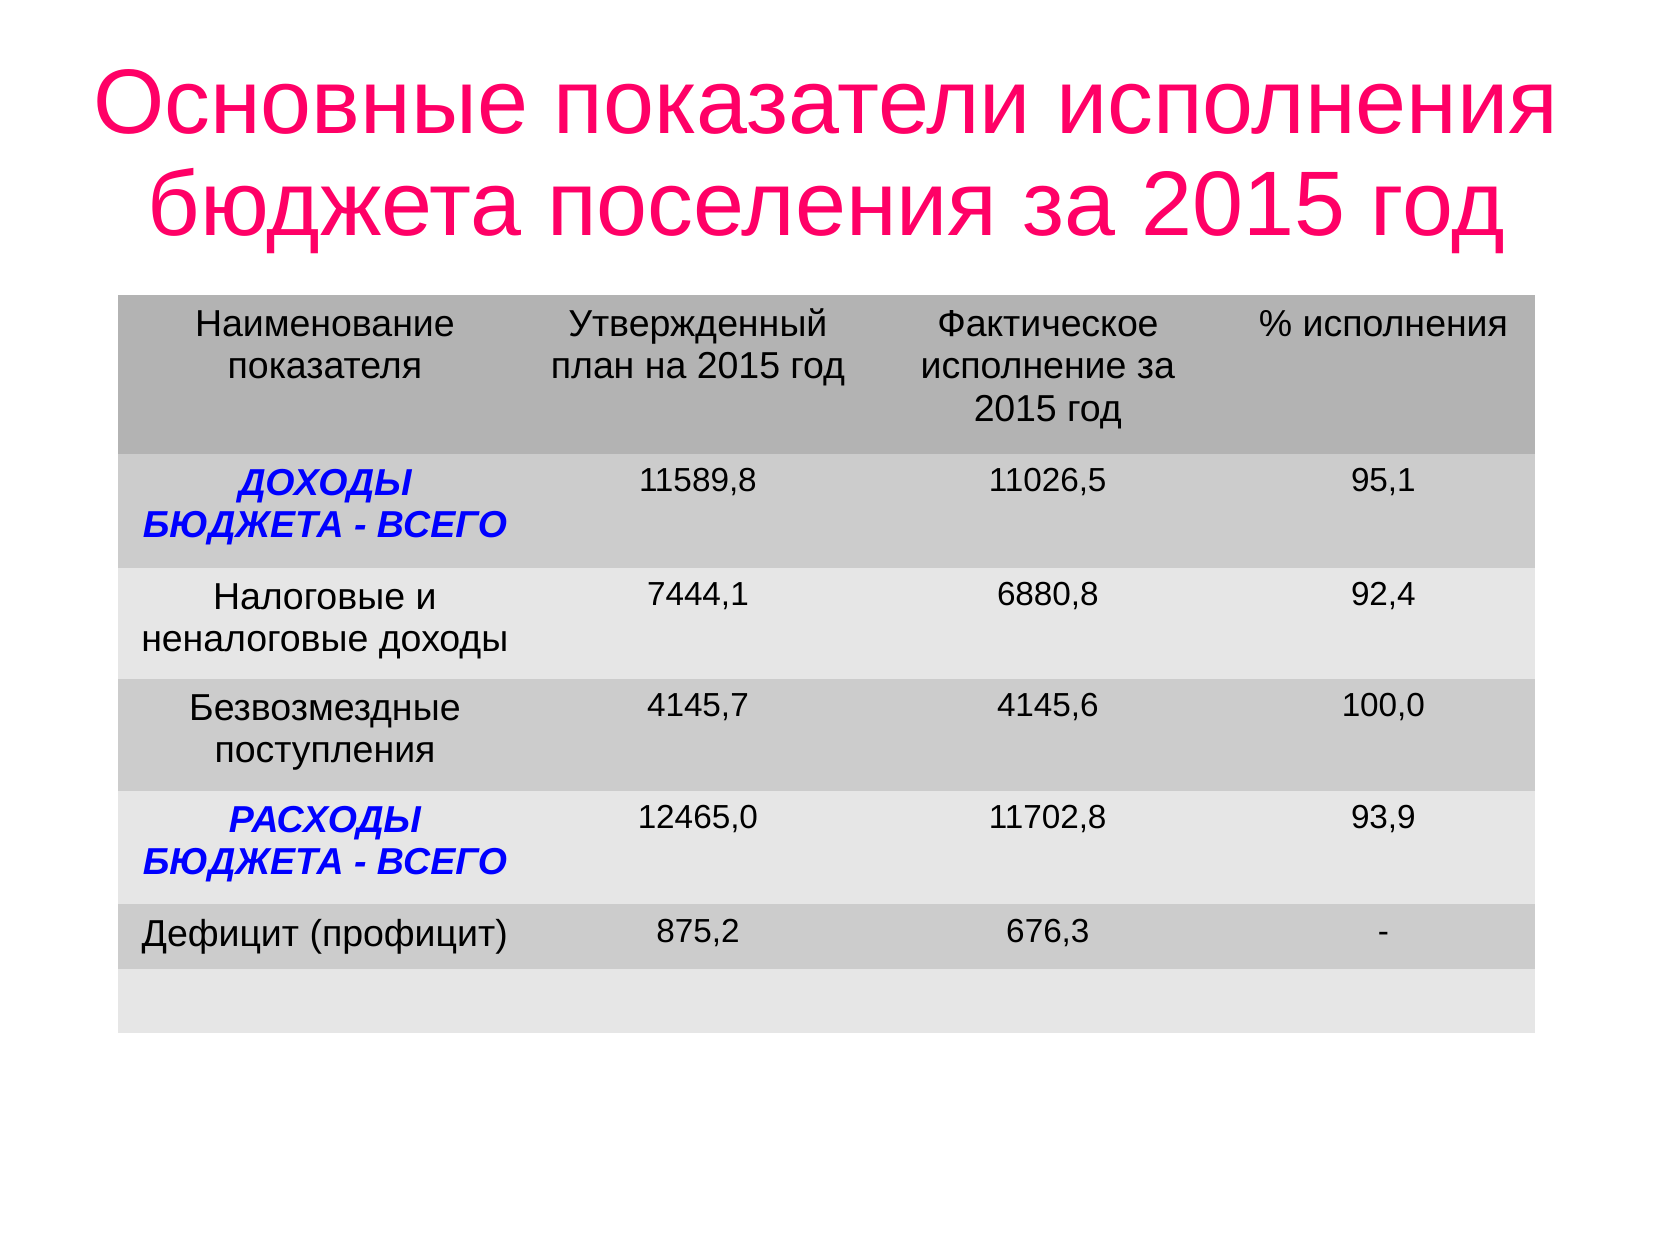

# Основные показатели исполнения бюджета поселения за 2015 год
| Наименование показателя | Утвержденный план на 2015 год | Фактическое исполнение за 2015 год | % исполнения |
| --- | --- | --- | --- |
| ДОХОДЫ БЮДЖЕТА - ВСЕГО | 11589,8 | 11026,5 | 95,1 |
| Налоговые и неналоговые доходы | 7444,1 | 6880,8 | 92,4 |
| Безвозмездные поступления | 4145,7 | 4145,6 | 100,0 |
| РАСХОДЫ БЮДЖЕТА - ВСЕГО | 12465,0 | 11702,8 | 93,9 |
| Дефицит (профицит) | 875,2 | 676,3 | - |
| | | | |